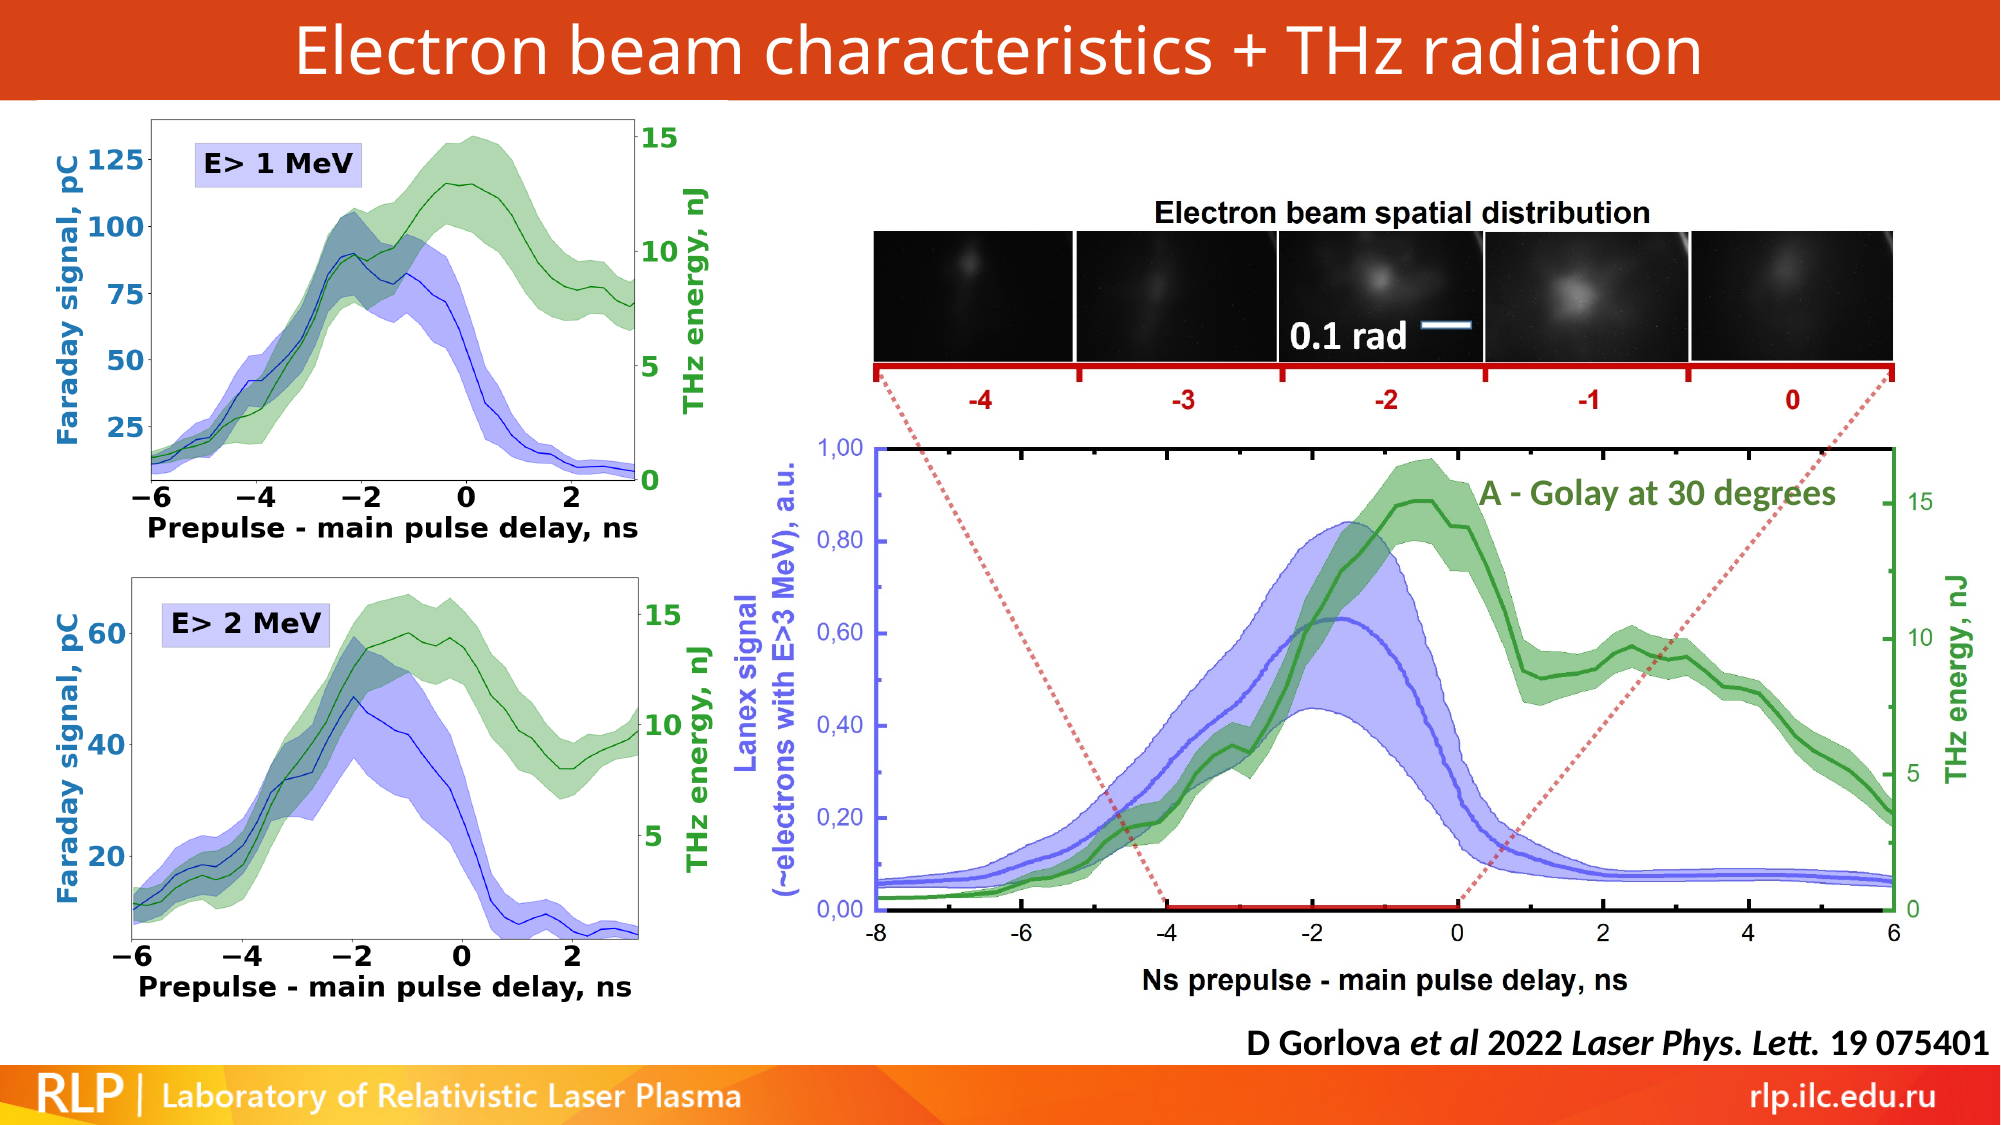

Electron beam characteristics + THz radiation
A - Golay at 30 degrees
D Gorlova et al 2022 Laser Phys. Lett. 19 075401